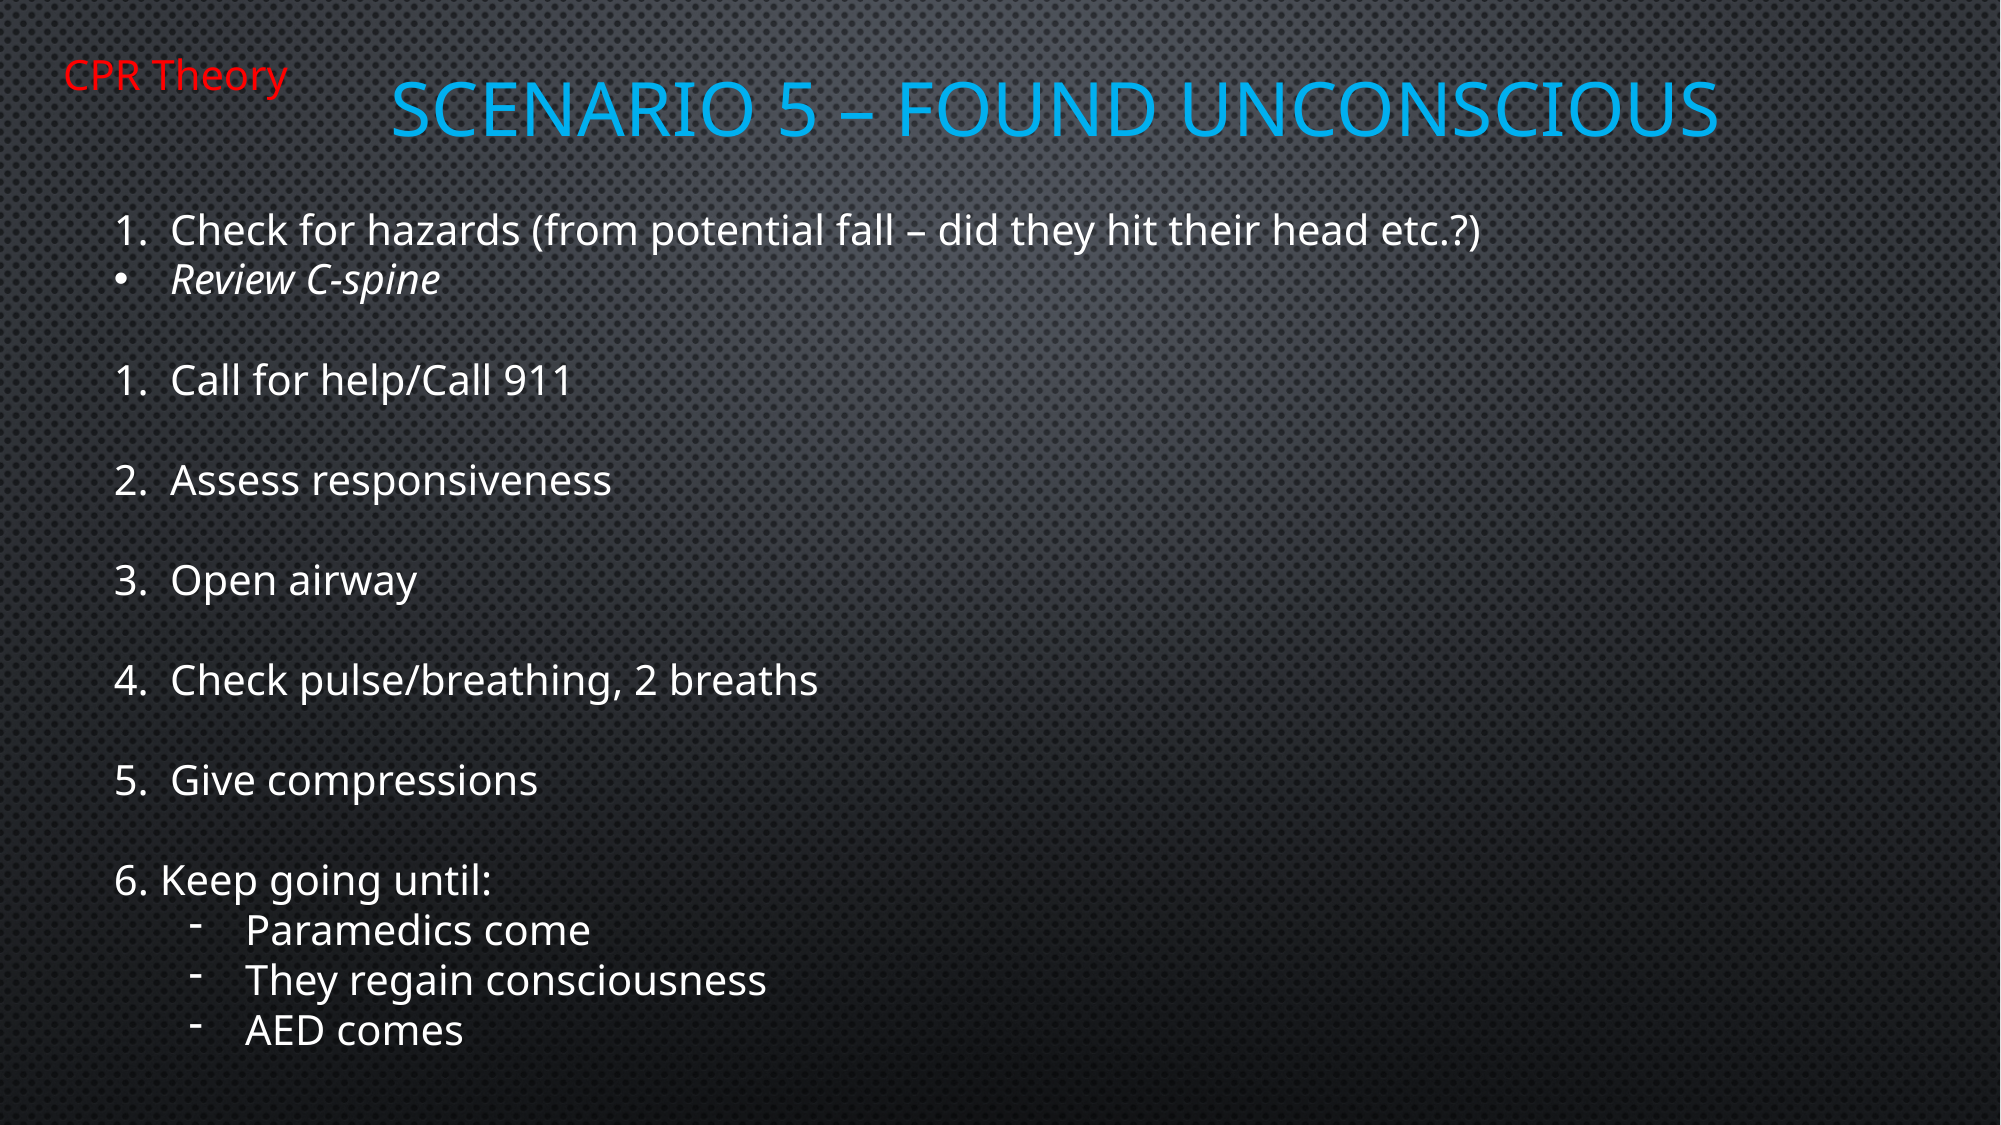

CPR Theory
SCENARIO 5 – FOUND UNCONSCIOUS
Check for hazards (from potential fall – did they hit their head etc.?)
Review C-spine
Call for help/Call 911
Assess responsiveness
Open airway
Check pulse/breathing, 2 breaths
Give compressions
6. Keep going until:
Paramedics come
They regain consciousness
AED comes